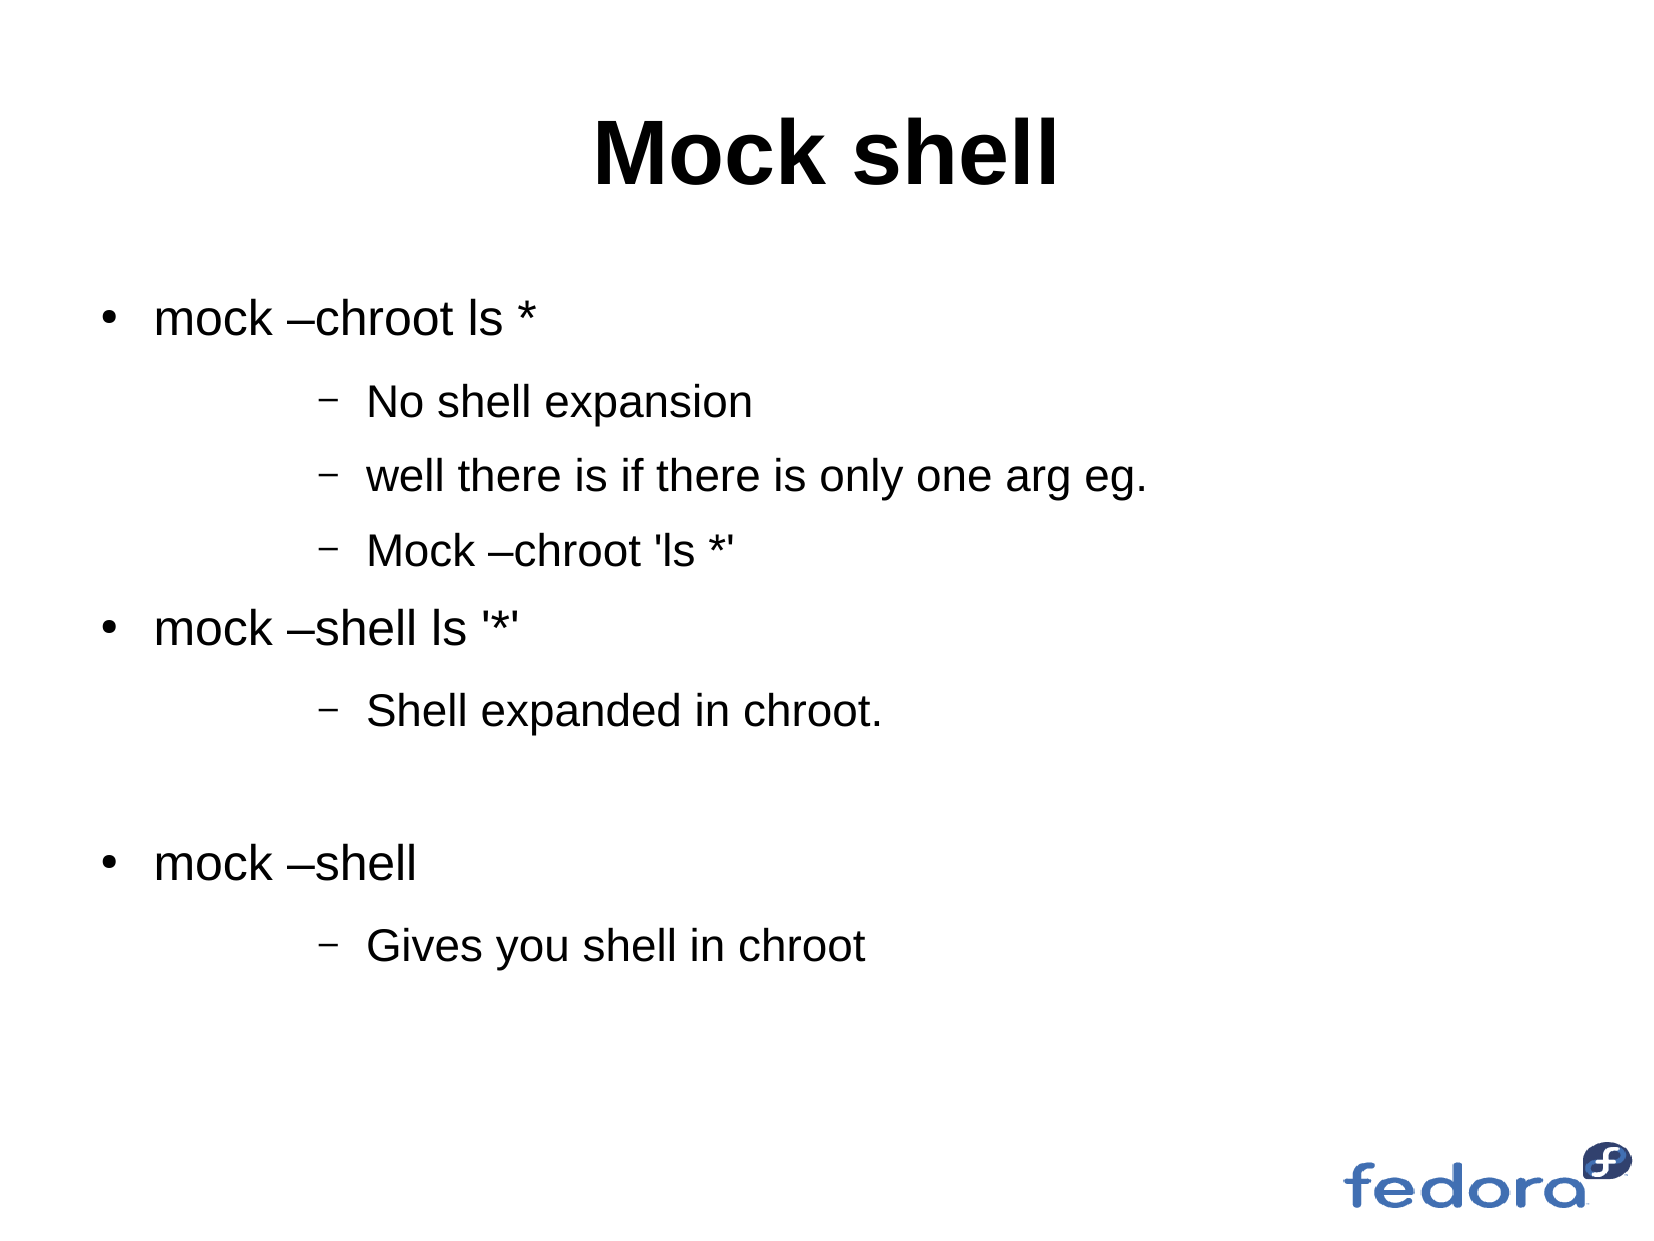

# Mock shell
mock –chroot ls *
No shell expansion
well there is if there is only one arg eg.
Mock –chroot 'ls *'
mock –shell ls '*'
Shell expanded in chroot.
mock –shell
Gives you shell in chroot